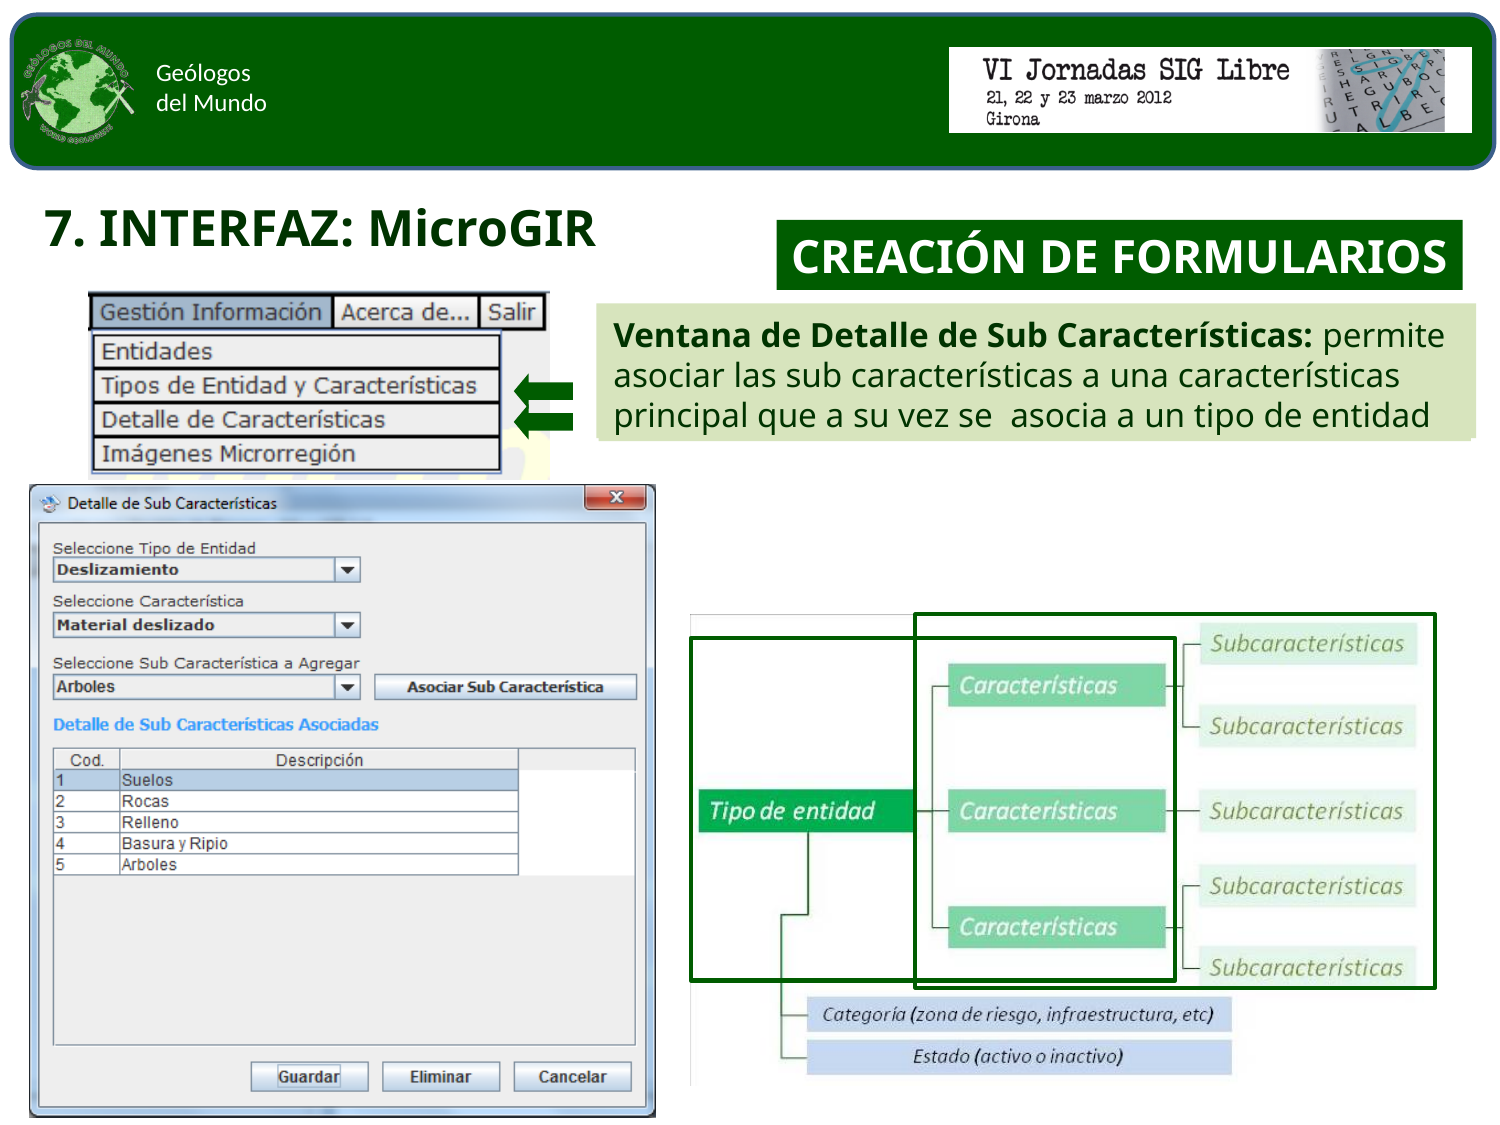

Geólogos
del Mundo
7. INTERFAZ: MicroGIR
CREACIÓN DE FORMULARIOS
Ventana de Asociación de Tipos de Entidad y Características: permite asociar las diferentes características a las tipologías de entidades
Ventana de Detalle de Sub Características: permite asociar las sub características a una características principal que a su vez se asocia a un tipo de entidad